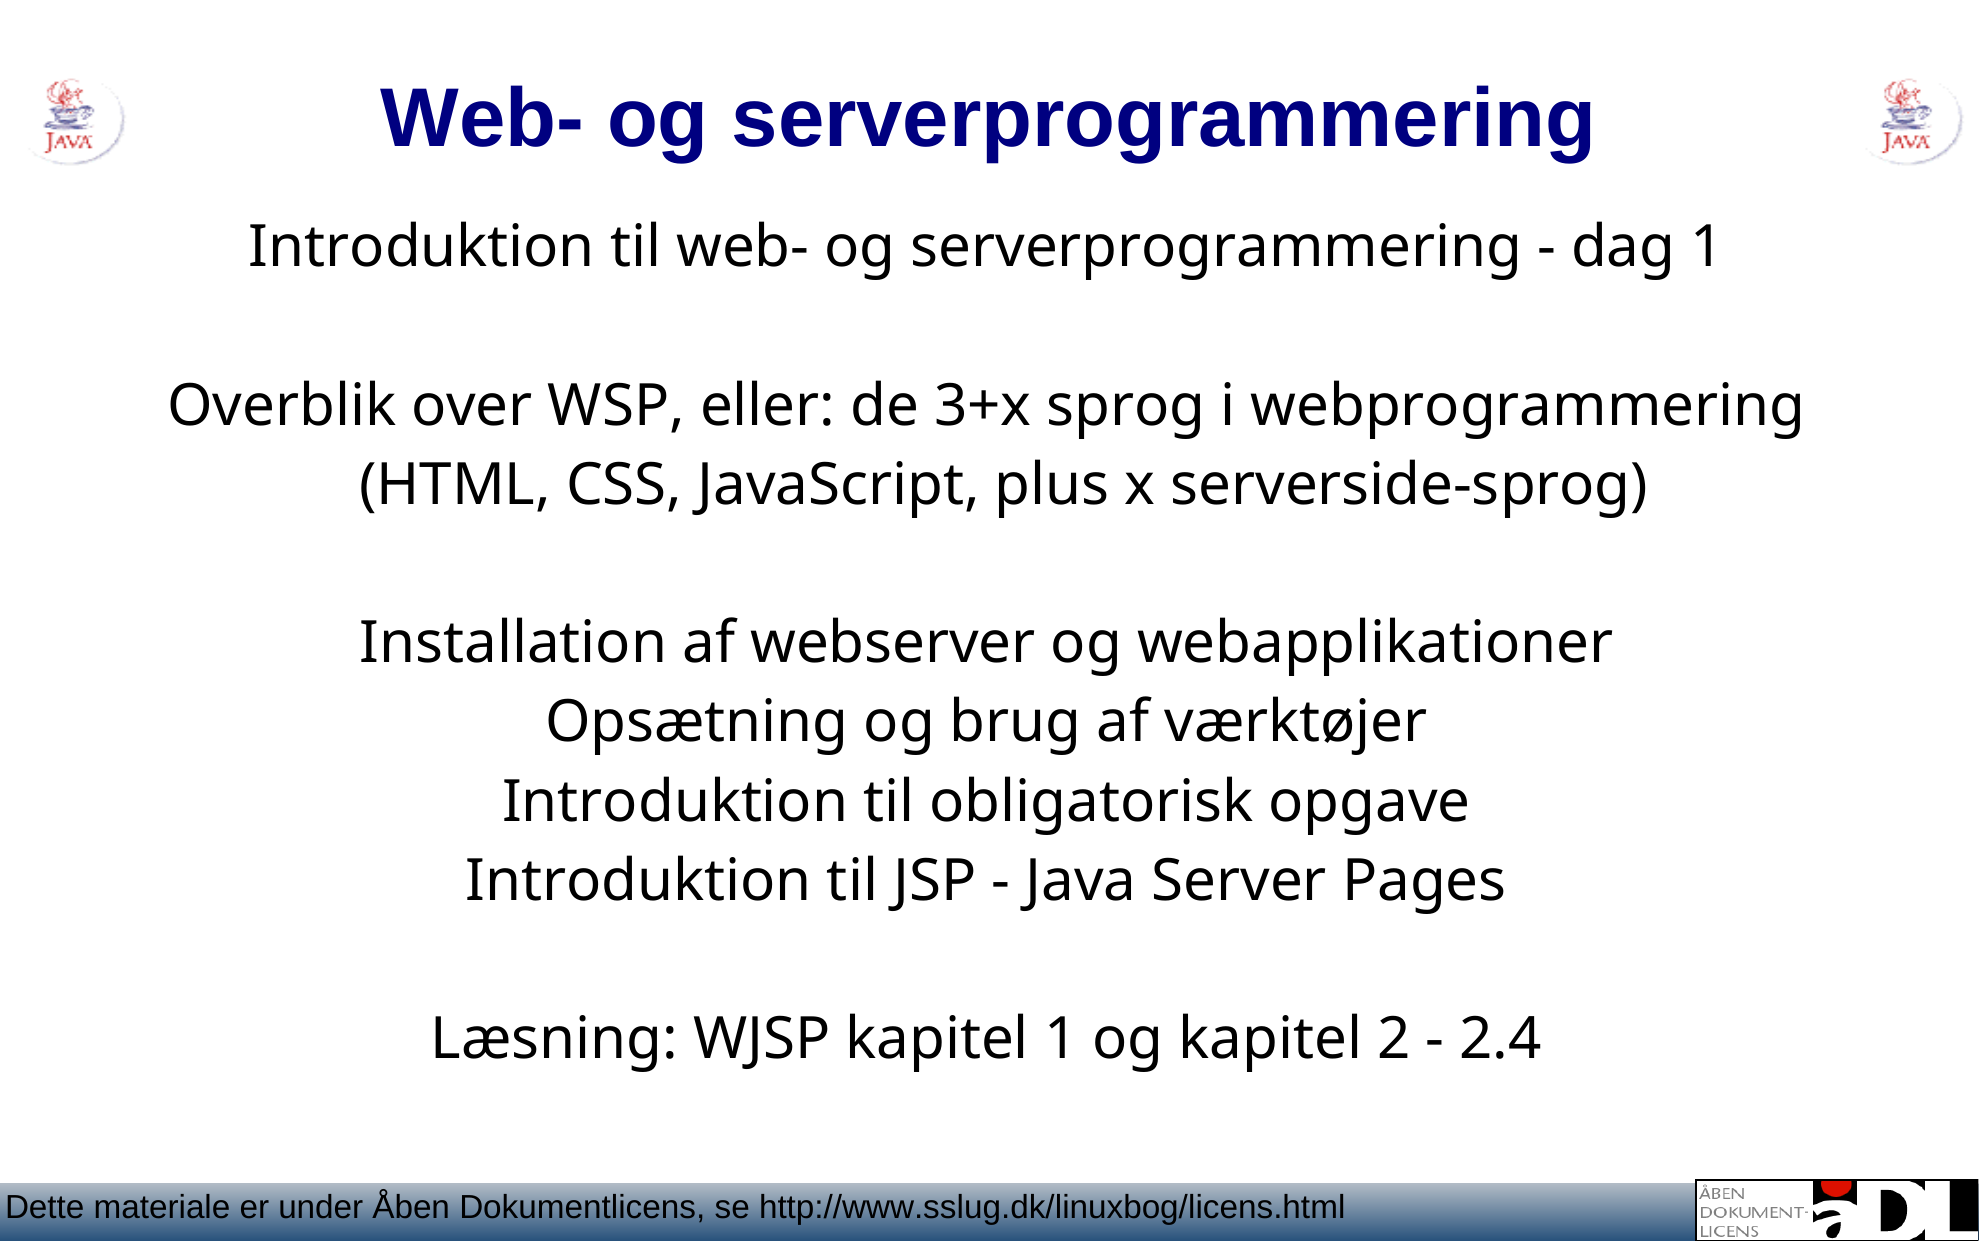

# Web- og serverprogrammering
Introduktion til web- og serverprogrammering - dag 1
Overblik over WSP, eller: de 3+x sprog i webprogrammering (HTML, CSS, JavaScript, plus x serverside-sprog)
Installation af webserver og webapplikationer
Opsætning og brug af værktøjer
Introduktion til obligatorisk opgave
Introduktion til JSP - Java Server Pages
Læsning: WJSP kapitel 1 og kapitel 2 - 2.4
Dette materiale er under Åben Dokumentlicens, se http://www.sslug.dk/linuxbog/licens.html